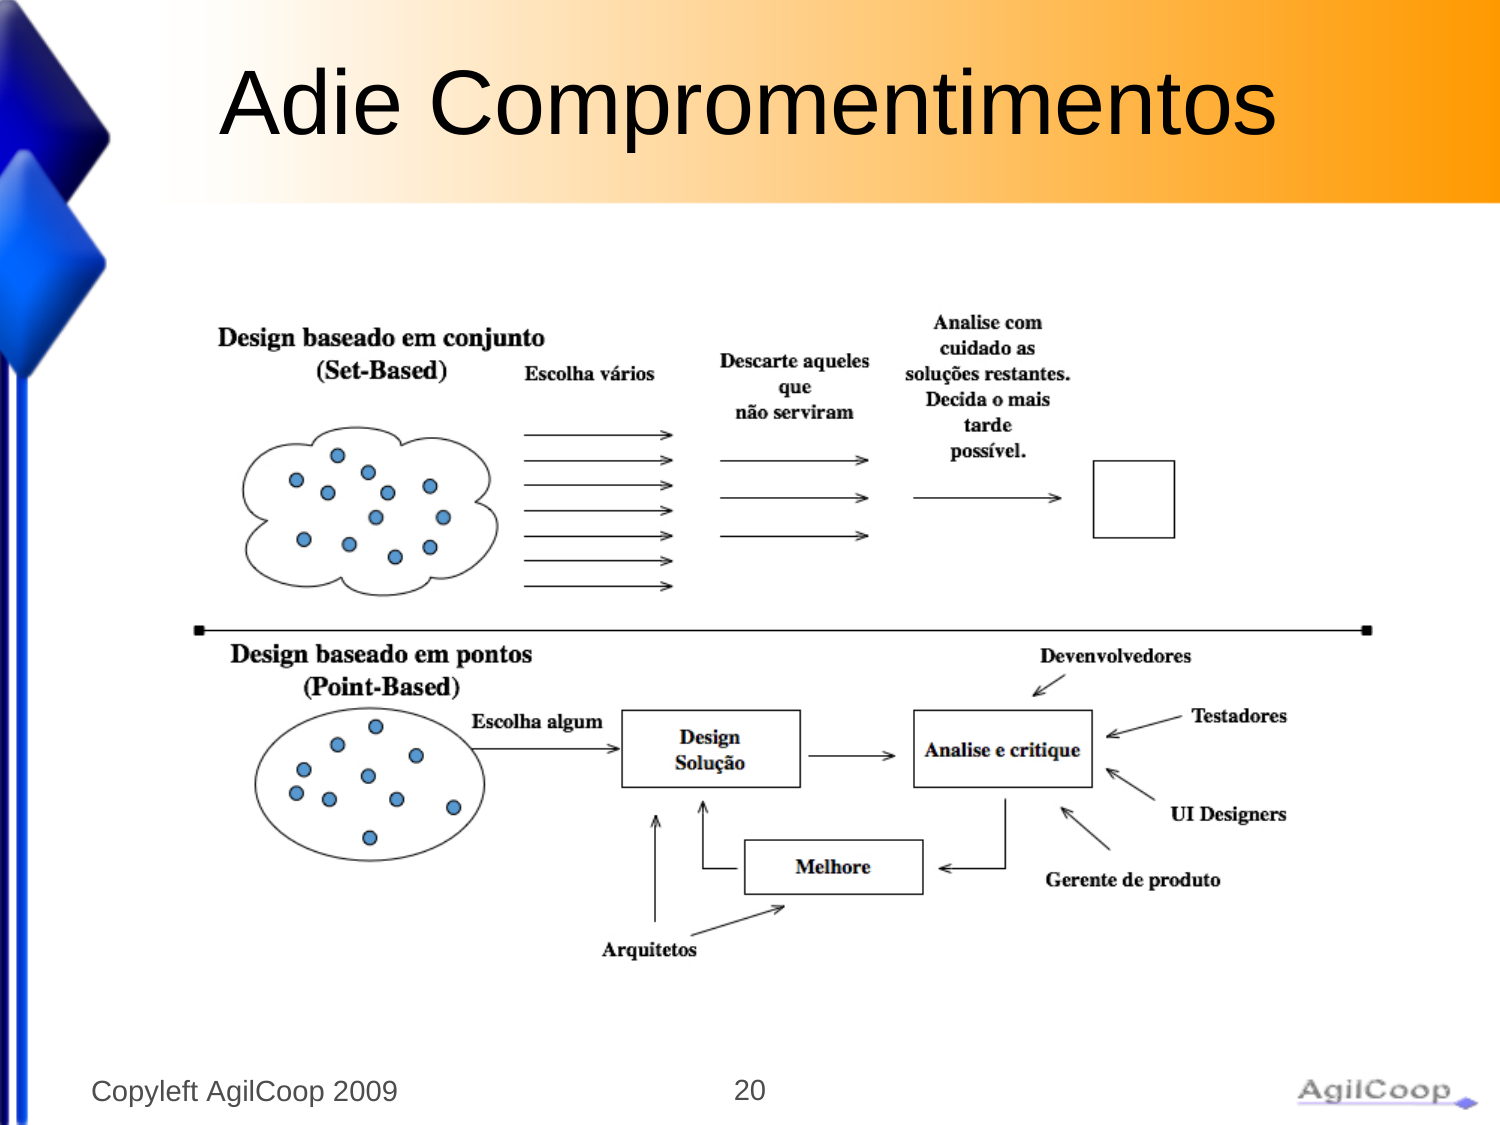

# Adie Compromentimentos
Copyleft AgilCoop 2009
20